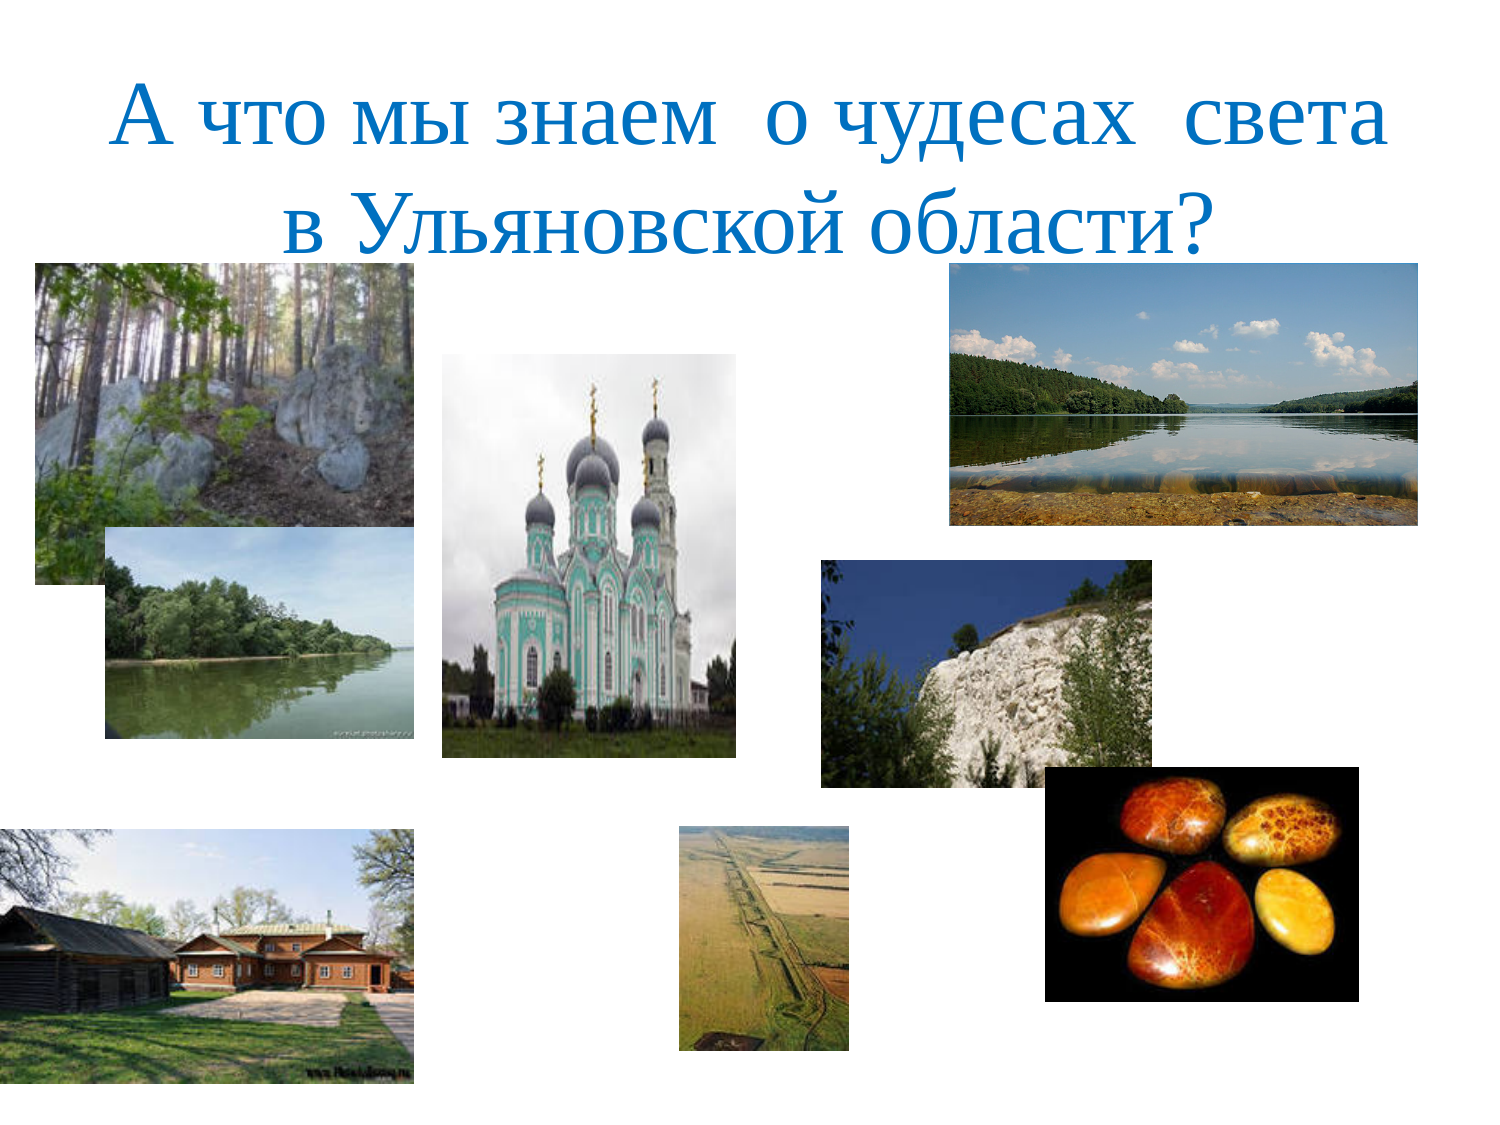

# А что мы знаем о чудесах света в Ульяновской области?